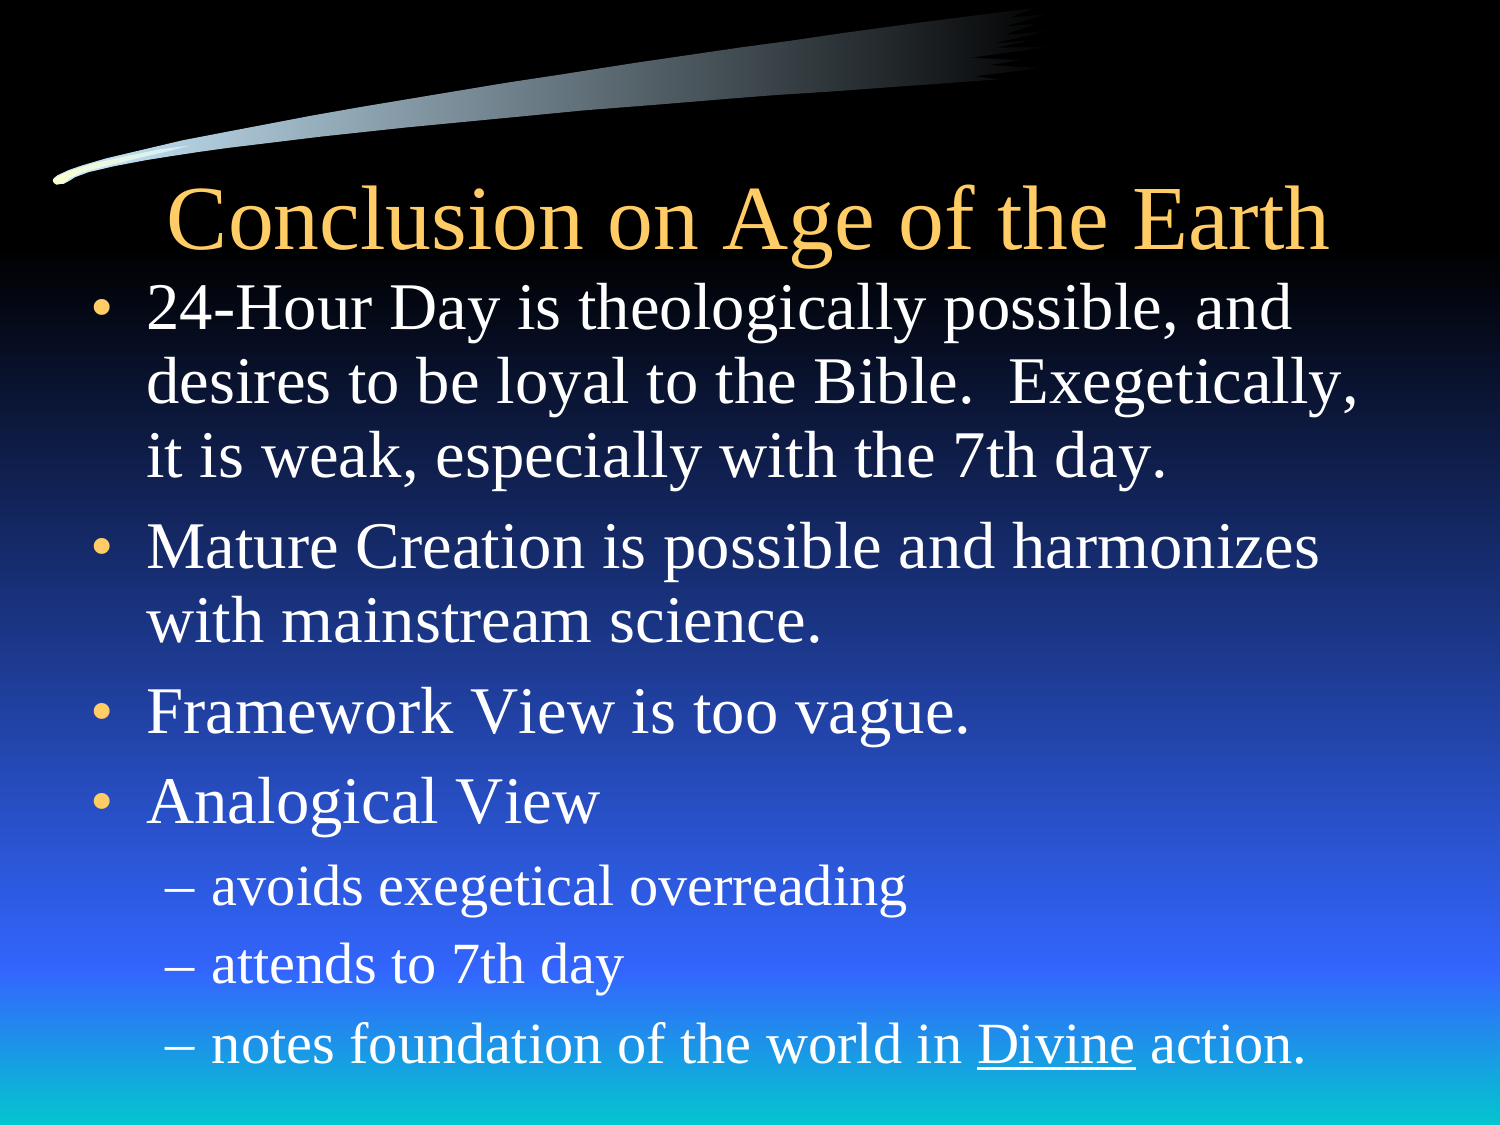

# Conclusion on Age of the Earth
24-Hour Day is theologically possible, and desires to be loyal to the Bible. Exegetically, it is weak, especially with the 7th day.
Mature Creation is possible and harmonizes with mainstream science.
Framework View is too vague.
Analogical View
avoids exegetical overreading
attends to 7th day
notes foundation of the world in Divine action.